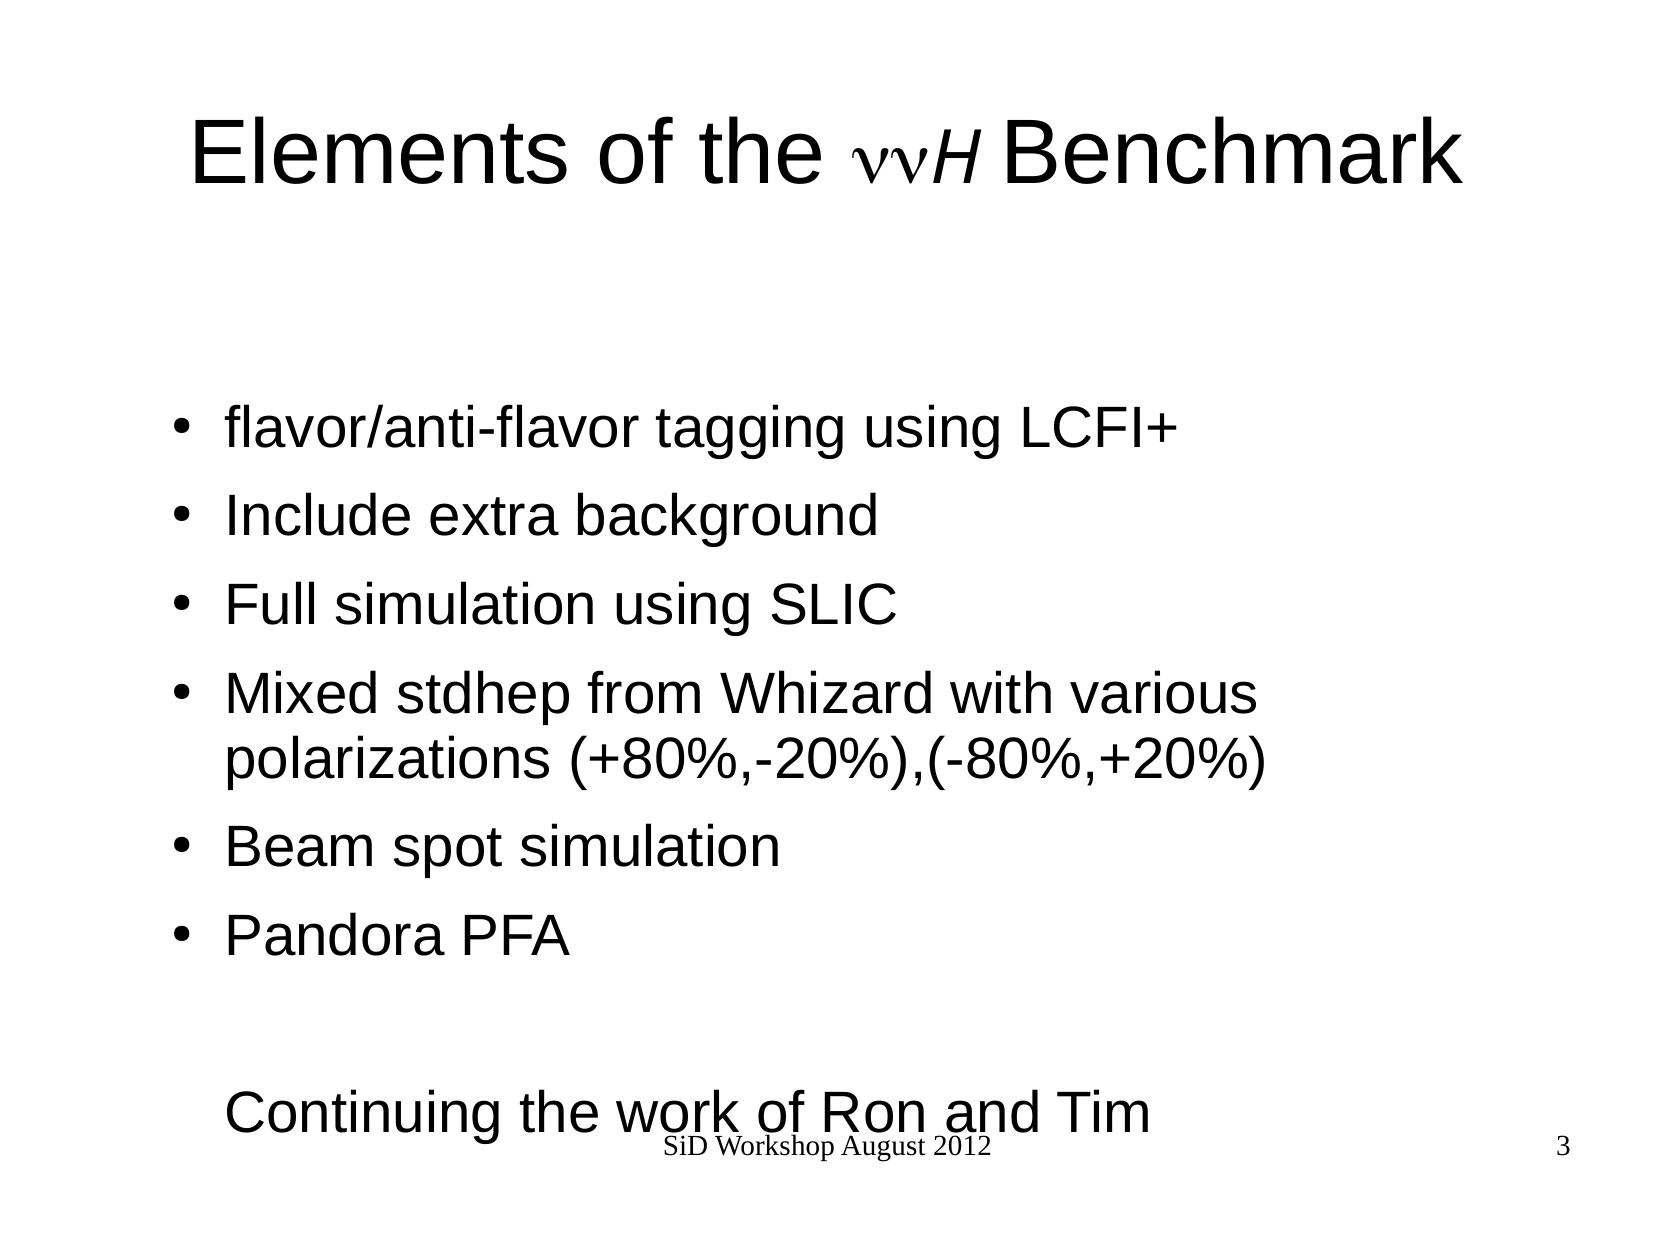

# Elements of the nnH Benchmark
flavor/anti-flavor tagging using LCFI+
Include extra background
Full simulation using SLIC
Mixed stdhep from Whizard with various polarizations (+80%,-20%),(-80%,+20%)
Beam spot simulation
Pandora PFA
Continuing the work of Ron and Tim
SiD Workshop August 2012
3